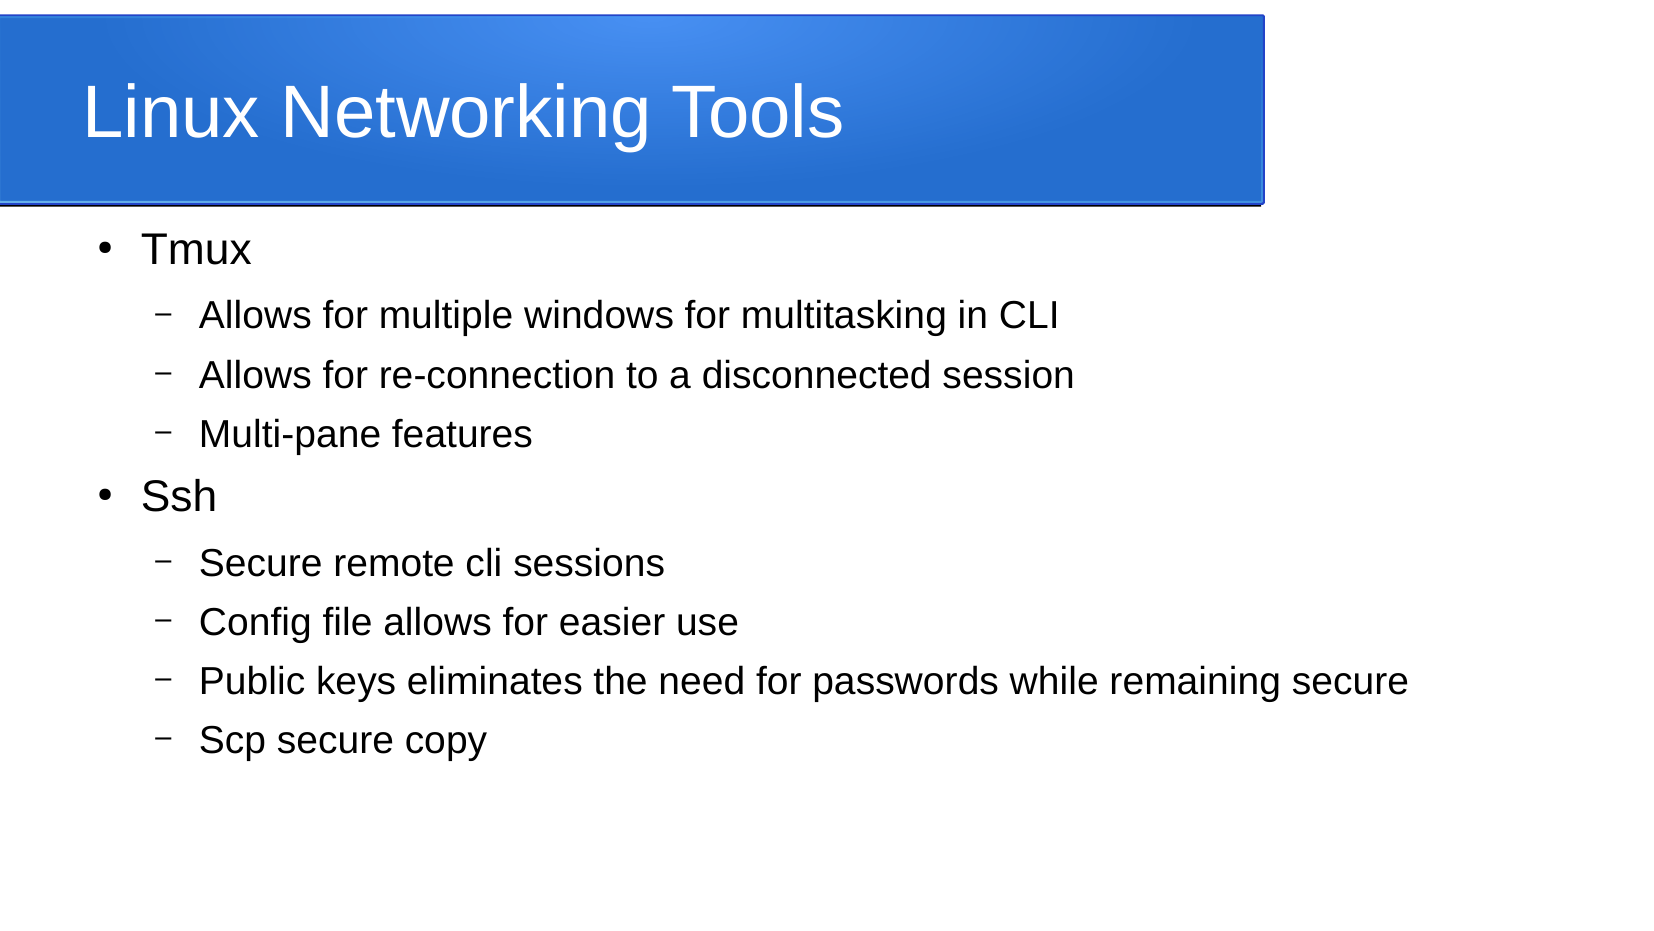

# Linux Networking Tools
Tmux
Allows for multiple windows for multitasking in CLI
Allows for re-connection to a disconnected session
Multi-pane features
Ssh
Secure remote cli sessions
Config file allows for easier use
Public keys eliminates the need for passwords while remaining secure
Scp secure copy